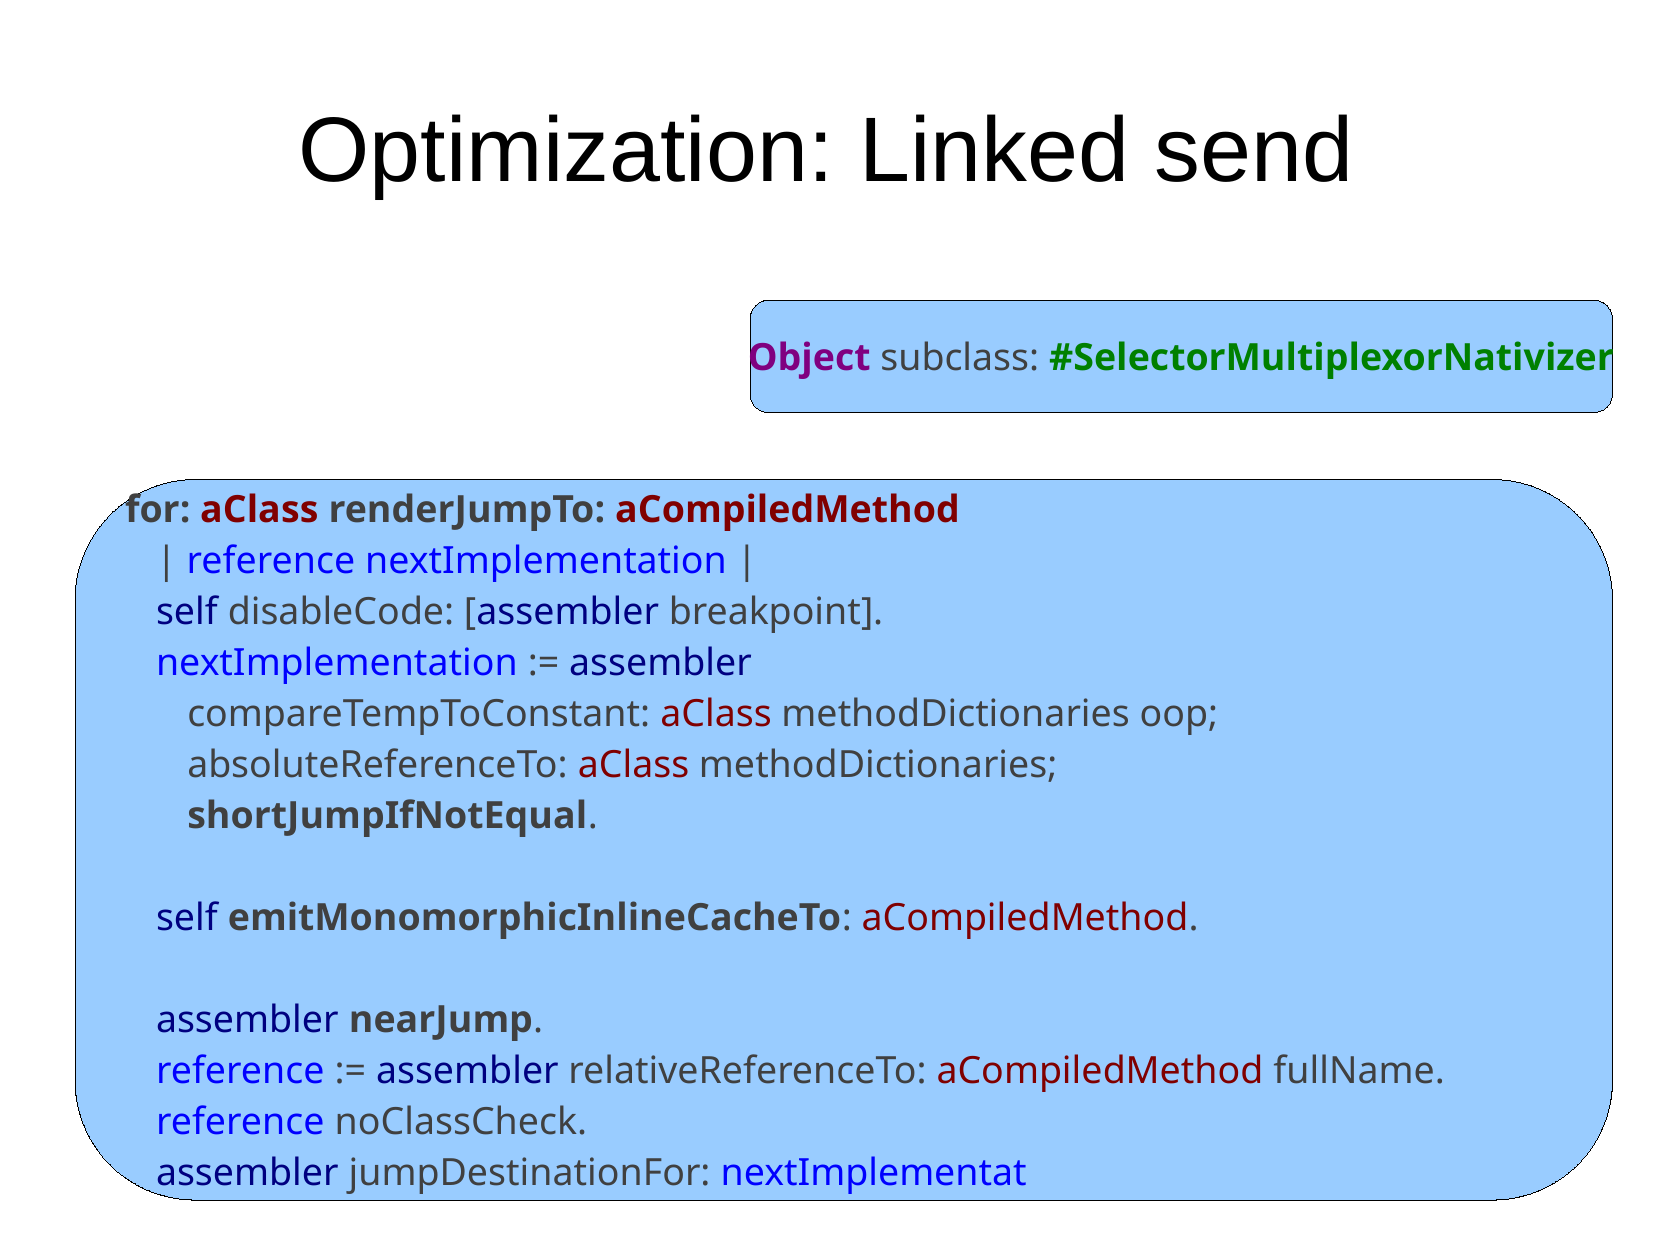

Optimization: Linked send
Object subclass: #SelectorMultiplexorNativizer
for: aClass renderJumpTo: aCompiledMethod
	| reference nextImplementation |
	self disableCode: [assembler breakpoint].
	nextImplementation := assembler
		compareTempToConstant: aClass methodDictionaries oop;
		absoluteReferenceTo: aClass methodDictionaries;
		shortJumpIfNotEqual.
	self emitMonomorphicInlineCacheTo: aCompiledMethod.
	assembler nearJump.
	reference := assembler relativeReferenceTo: aCompiledMethod fullName.
	reference noClassCheck.
	assembler jumpDestinationFor: nextImplementat